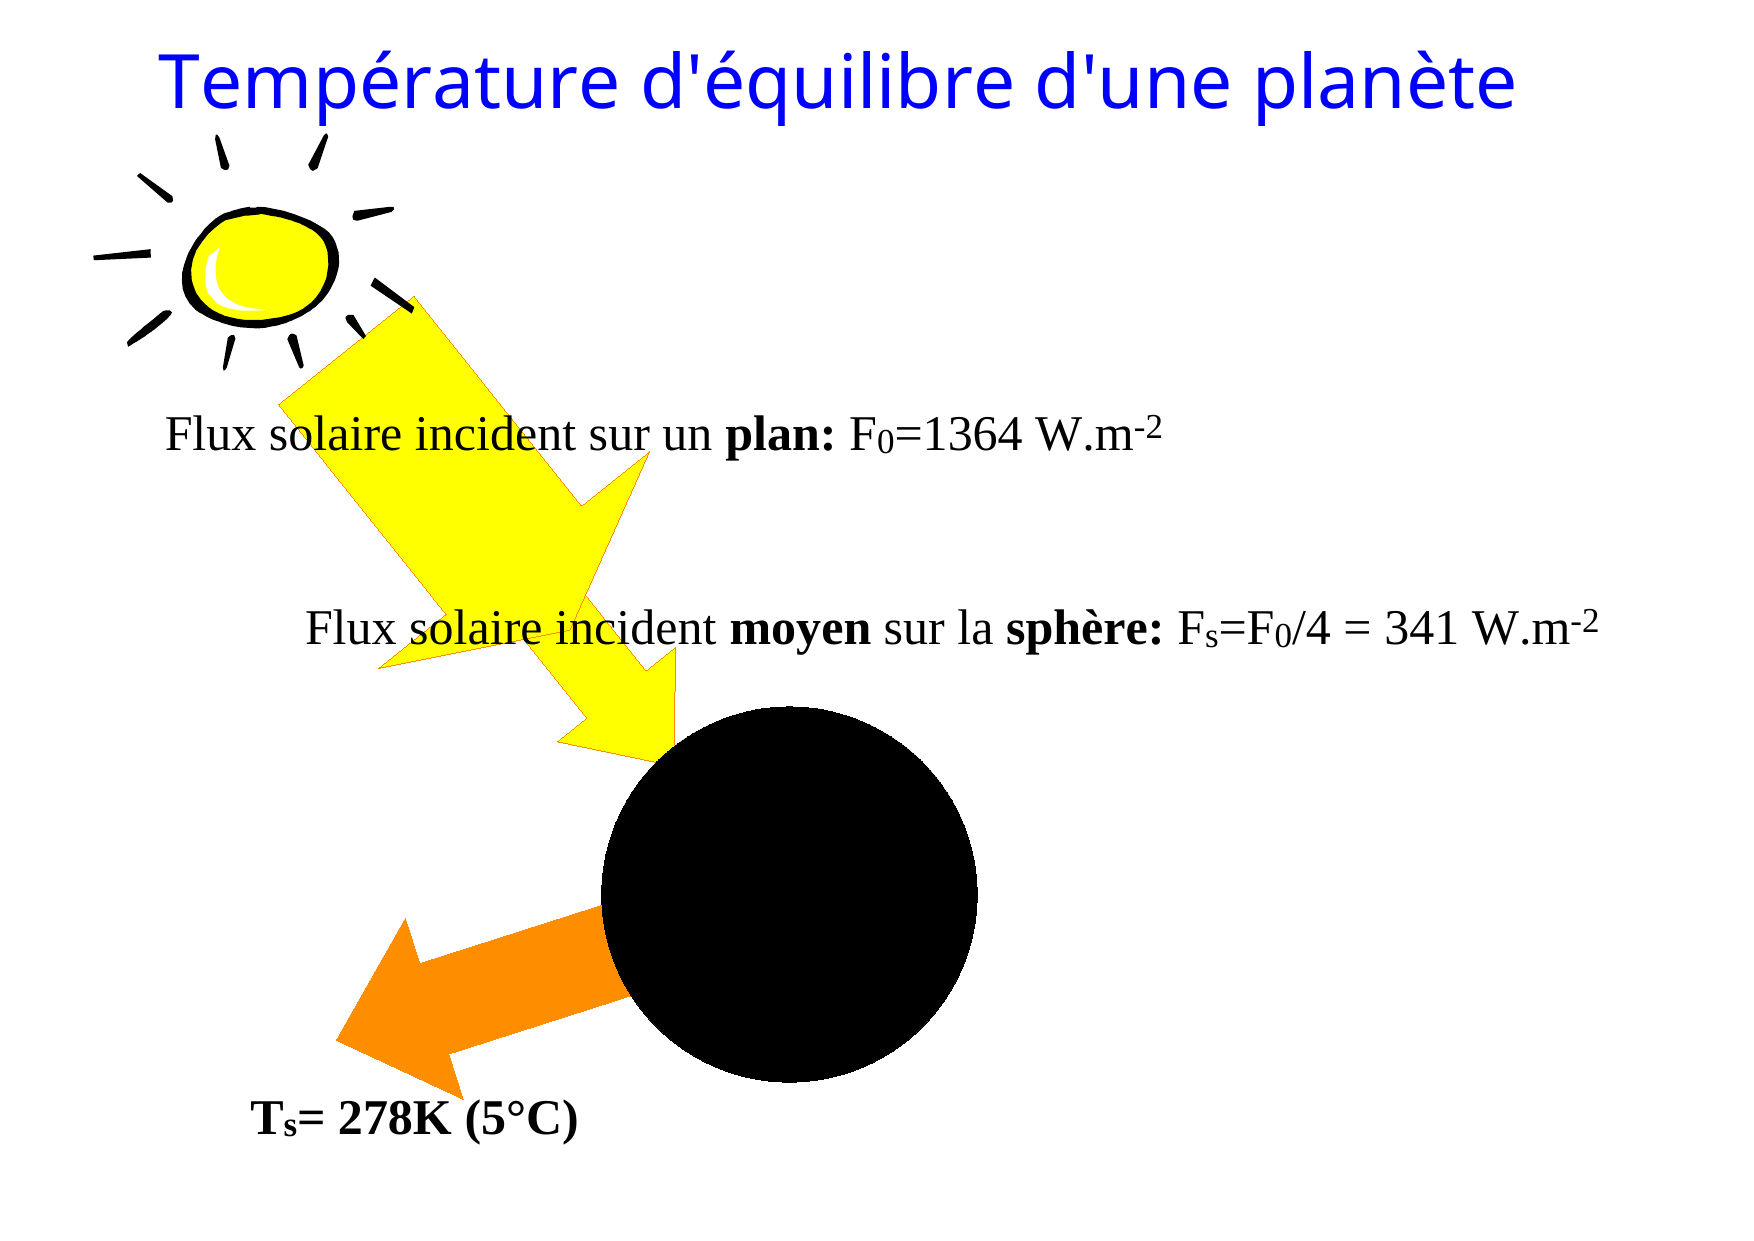

Température d'équilibre d'une planète
Flux solaire incident sur un plan: F0=1364 W.m-2
Flux solaire incident moyen sur la sphère: Fs=F0/4 = 341 W.m-2
Ts= 278K (5°C)